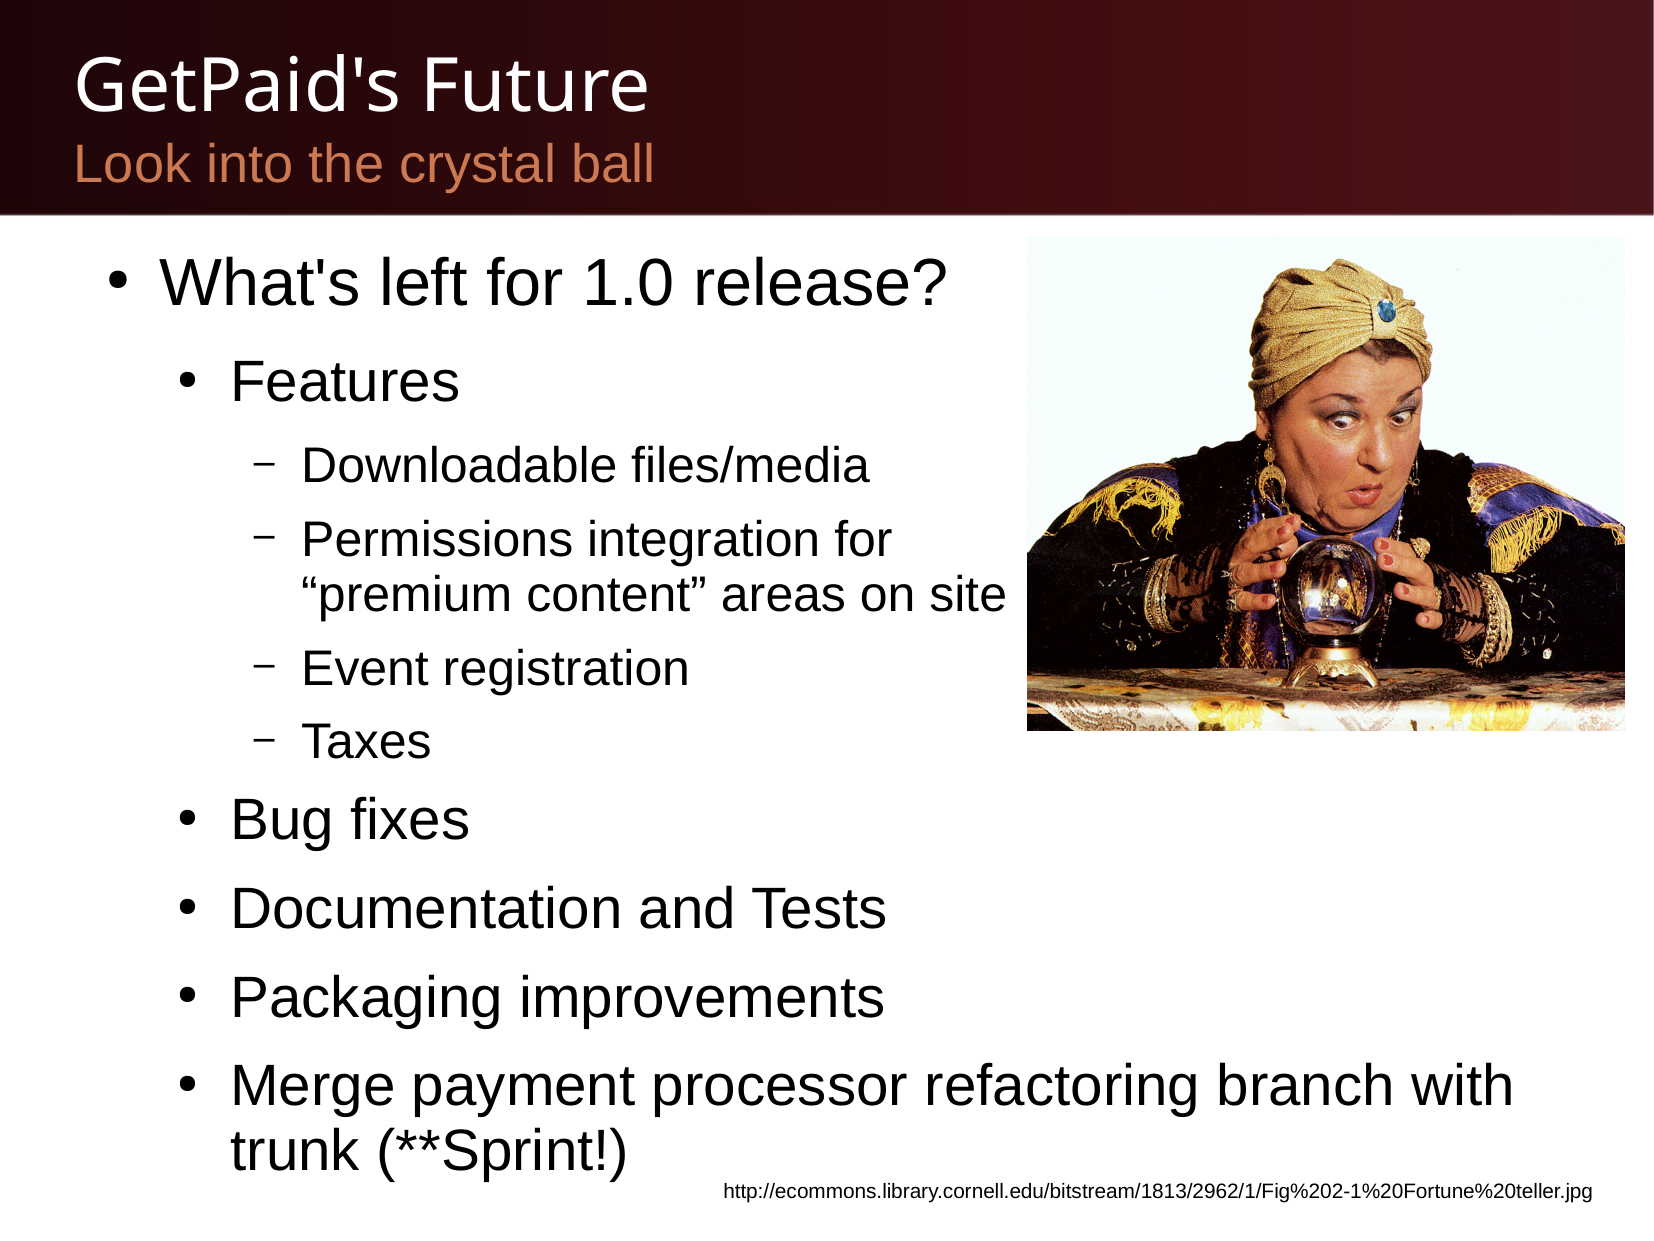

GetPaid's Future
Look into the crystal ball
# What's left for 1.0 release?
Features
Downloadable files/media
Permissions integration for
“premium content” areas on site
Event registration
Taxes
Bug fixes
Documentation and Tests
Packaging improvements
Merge payment processor refactoring branch with trunk (**Sprint!)
http://ecommons.library.cornell.edu/bitstream/1813/2962/1/Fig%202-1%20Fortune%20teller.jpg